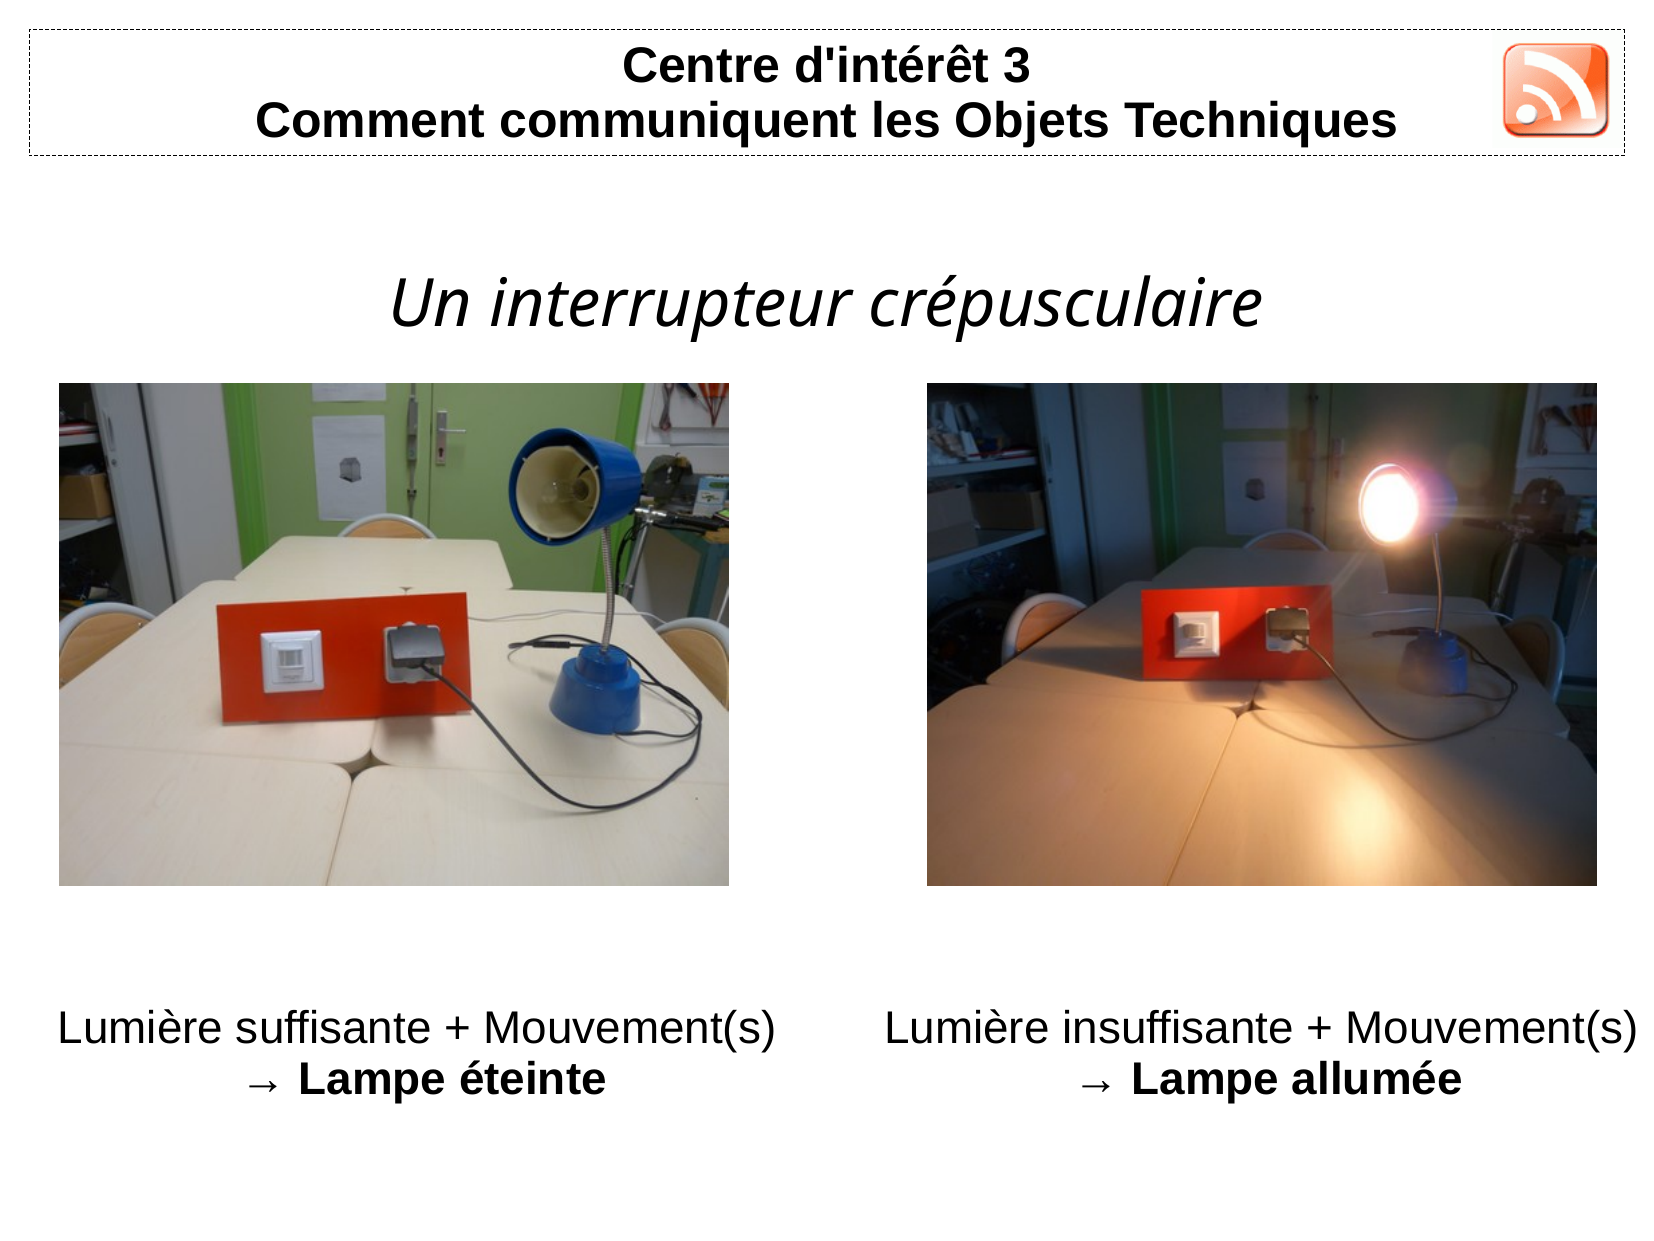

Centre d'intérêt 3
Comment communiquent les Objets Techniques
Un interrupteur crépusculaire
Lumière suffisante + Mouvement(s)
 → Lampe éteinte
Lumière insuffisante + Mouvement(s)
 → Lampe allumée